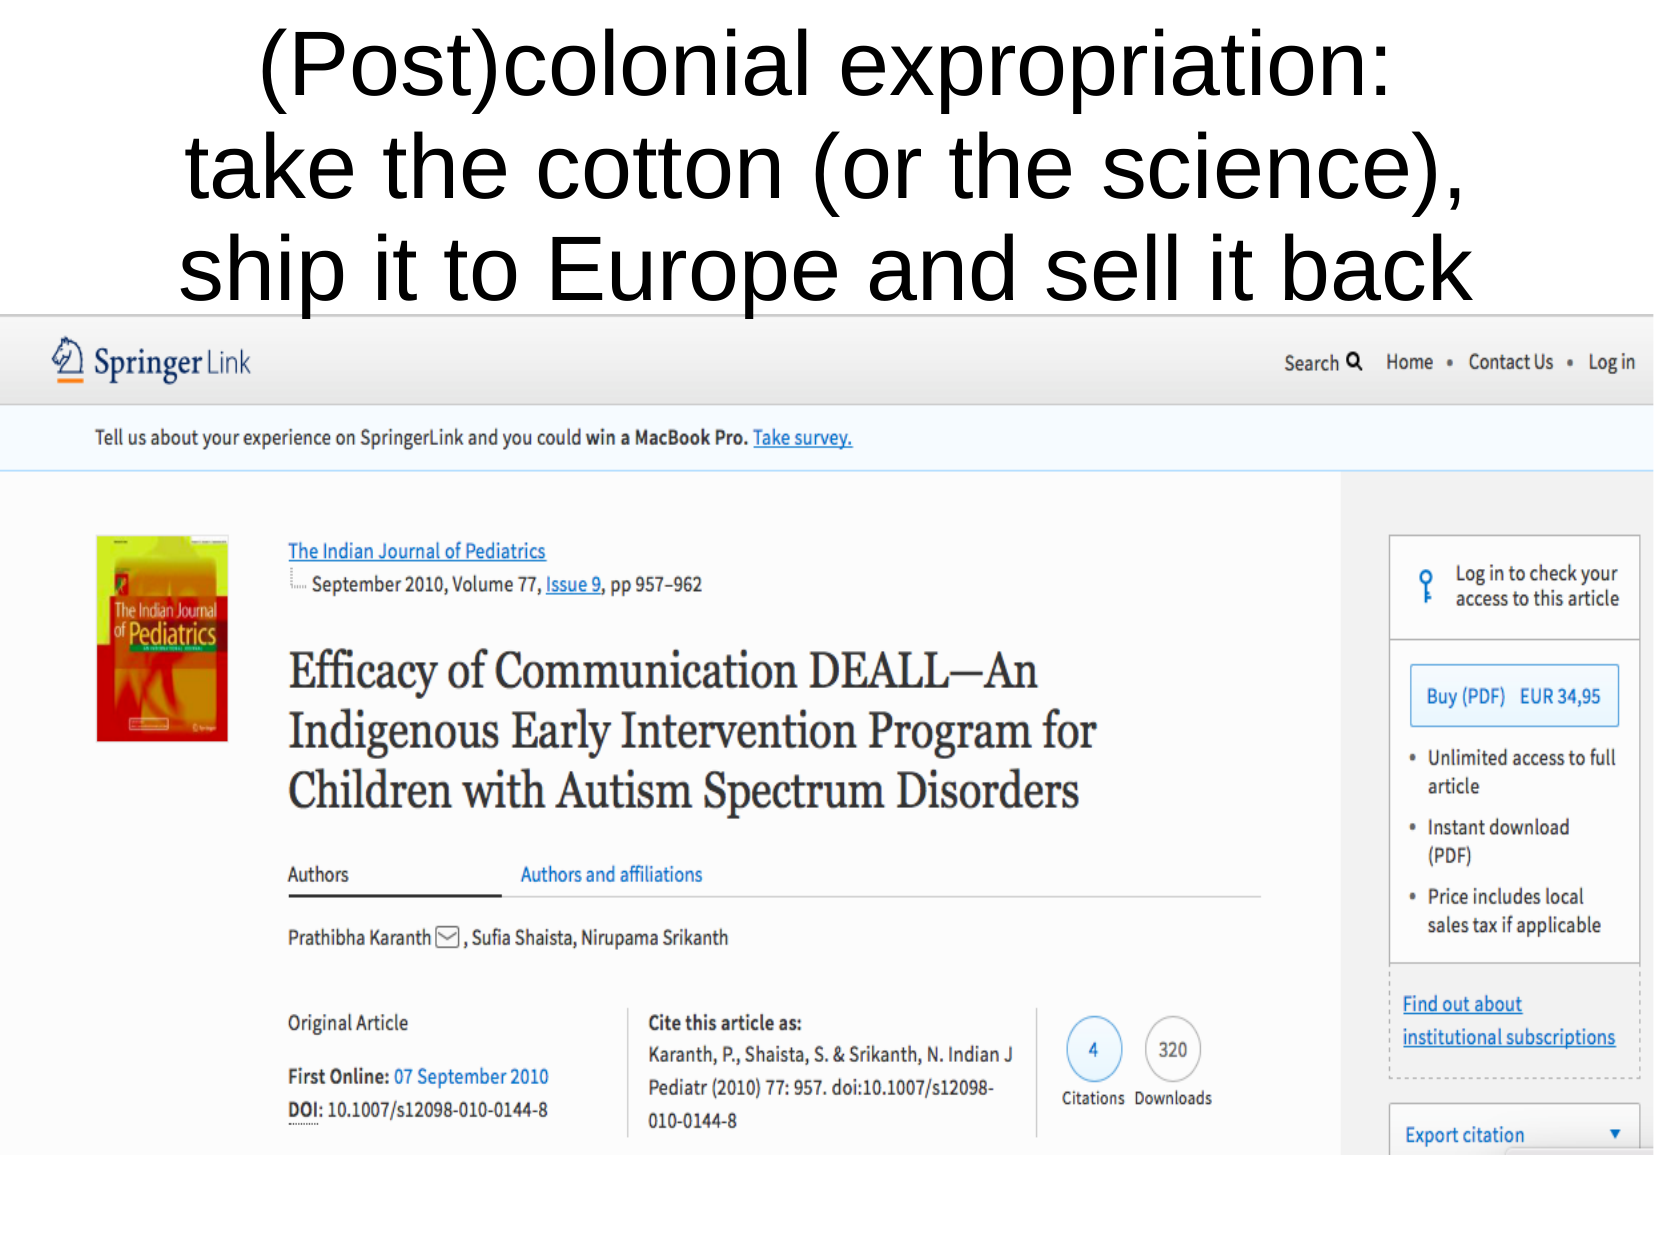

# (Post)colonial expropriation: take the cotton (or the science), ship it to Europe and sell it back